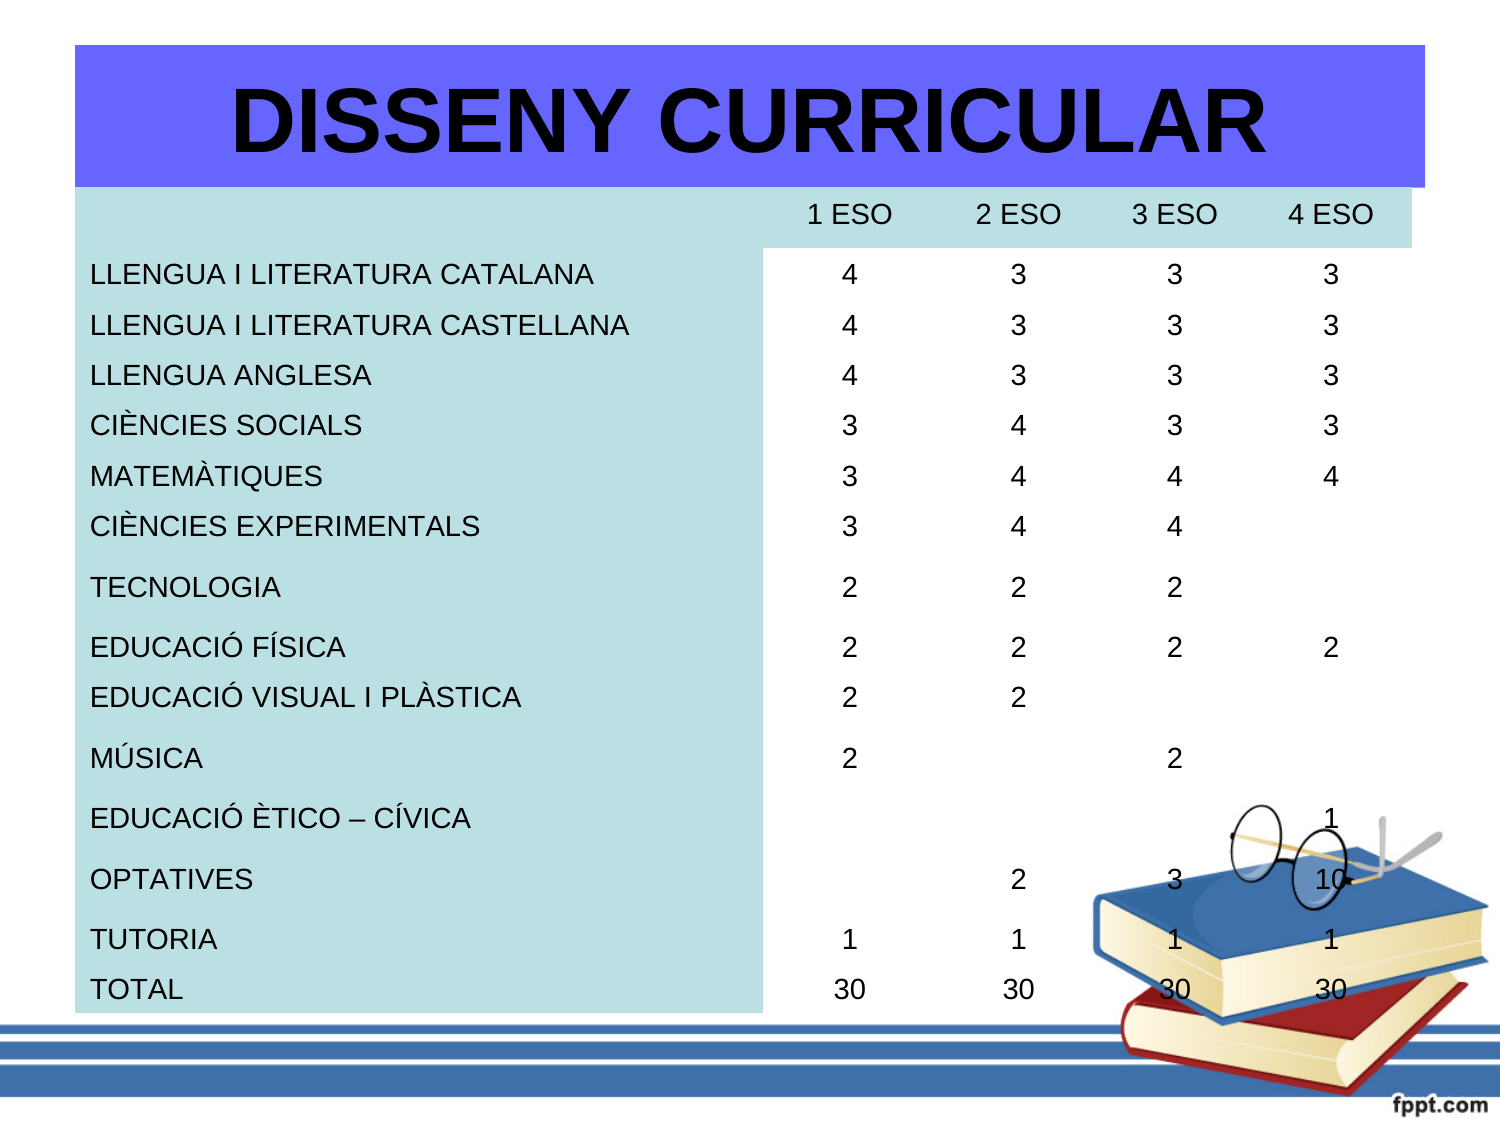

# DISSENY CURRICULAR
| | 1 ESO | 2 ESO | 3 ESO | 4 ESO |
| --- | --- | --- | --- | --- |
| LLENGUA I LITERATURA CATALANA | 4 | 3 | 3 | 3 |
| LLENGUA I LITERATURA CASTELLANA | 4 | 3 | 3 | 3 |
| LLENGUA ANGLESA | 4 | 3 | 3 | 3 |
| CIÈNCIES SOCIALS | 3 | 4 | 3 | 3 |
| MATEMÀTIQUES | 3 | 4 | 4 | 4 |
| CIÈNCIES EXPERIMENTALS | 3 | 4 | 4 | |
| TECNOLOGIA | 2 | 2 | 2 | |
| EDUCACIÓ FÍSICA | 2 | 2 | 2 | 2 |
| EDUCACIÓ VISUAL I PLÀSTICA | 2 | 2 | | |
| MÚSICA | 2 | | 2 | |
| EDUCACIÓ ÈTICO – CÍVICA | | | | 1 |
| OPTATIVES | | 2 | 3 | 10 |
| TUTORIA | 1 | 1 | 1 | 1 |
| TOTAL | 30 | 30 | 30 | 30 |